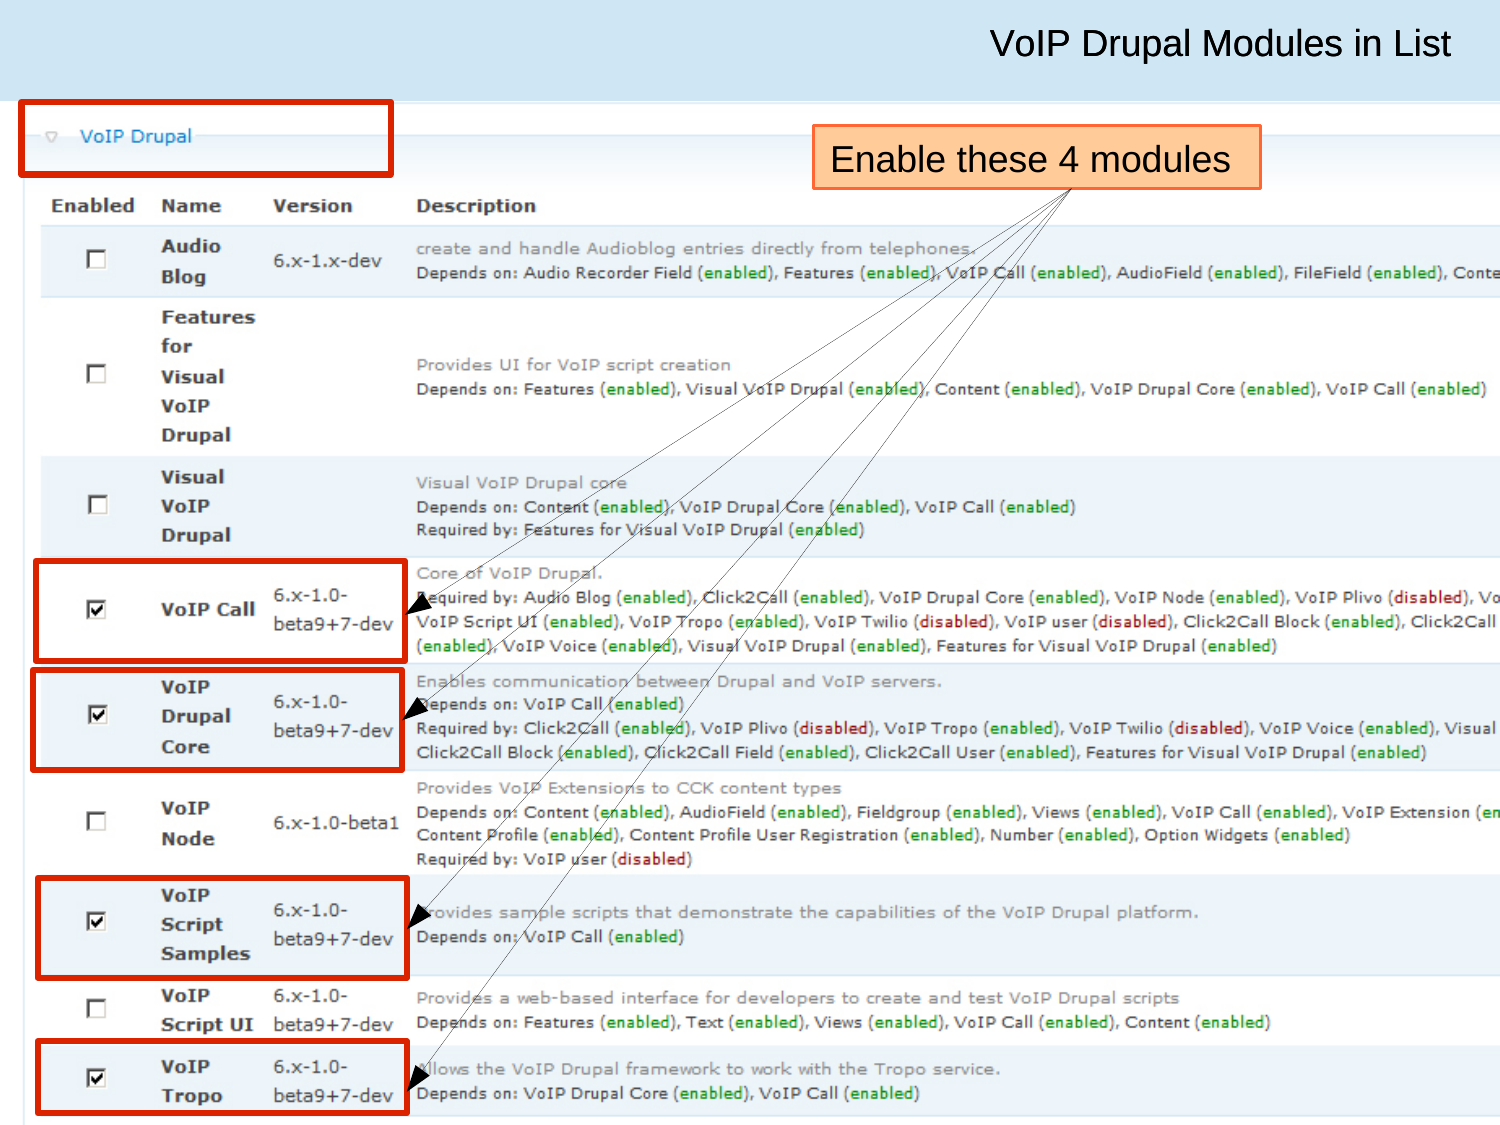

VoIP Drupal Modules in List
VoIP Drupal Modules in List
Enable these 4 modules